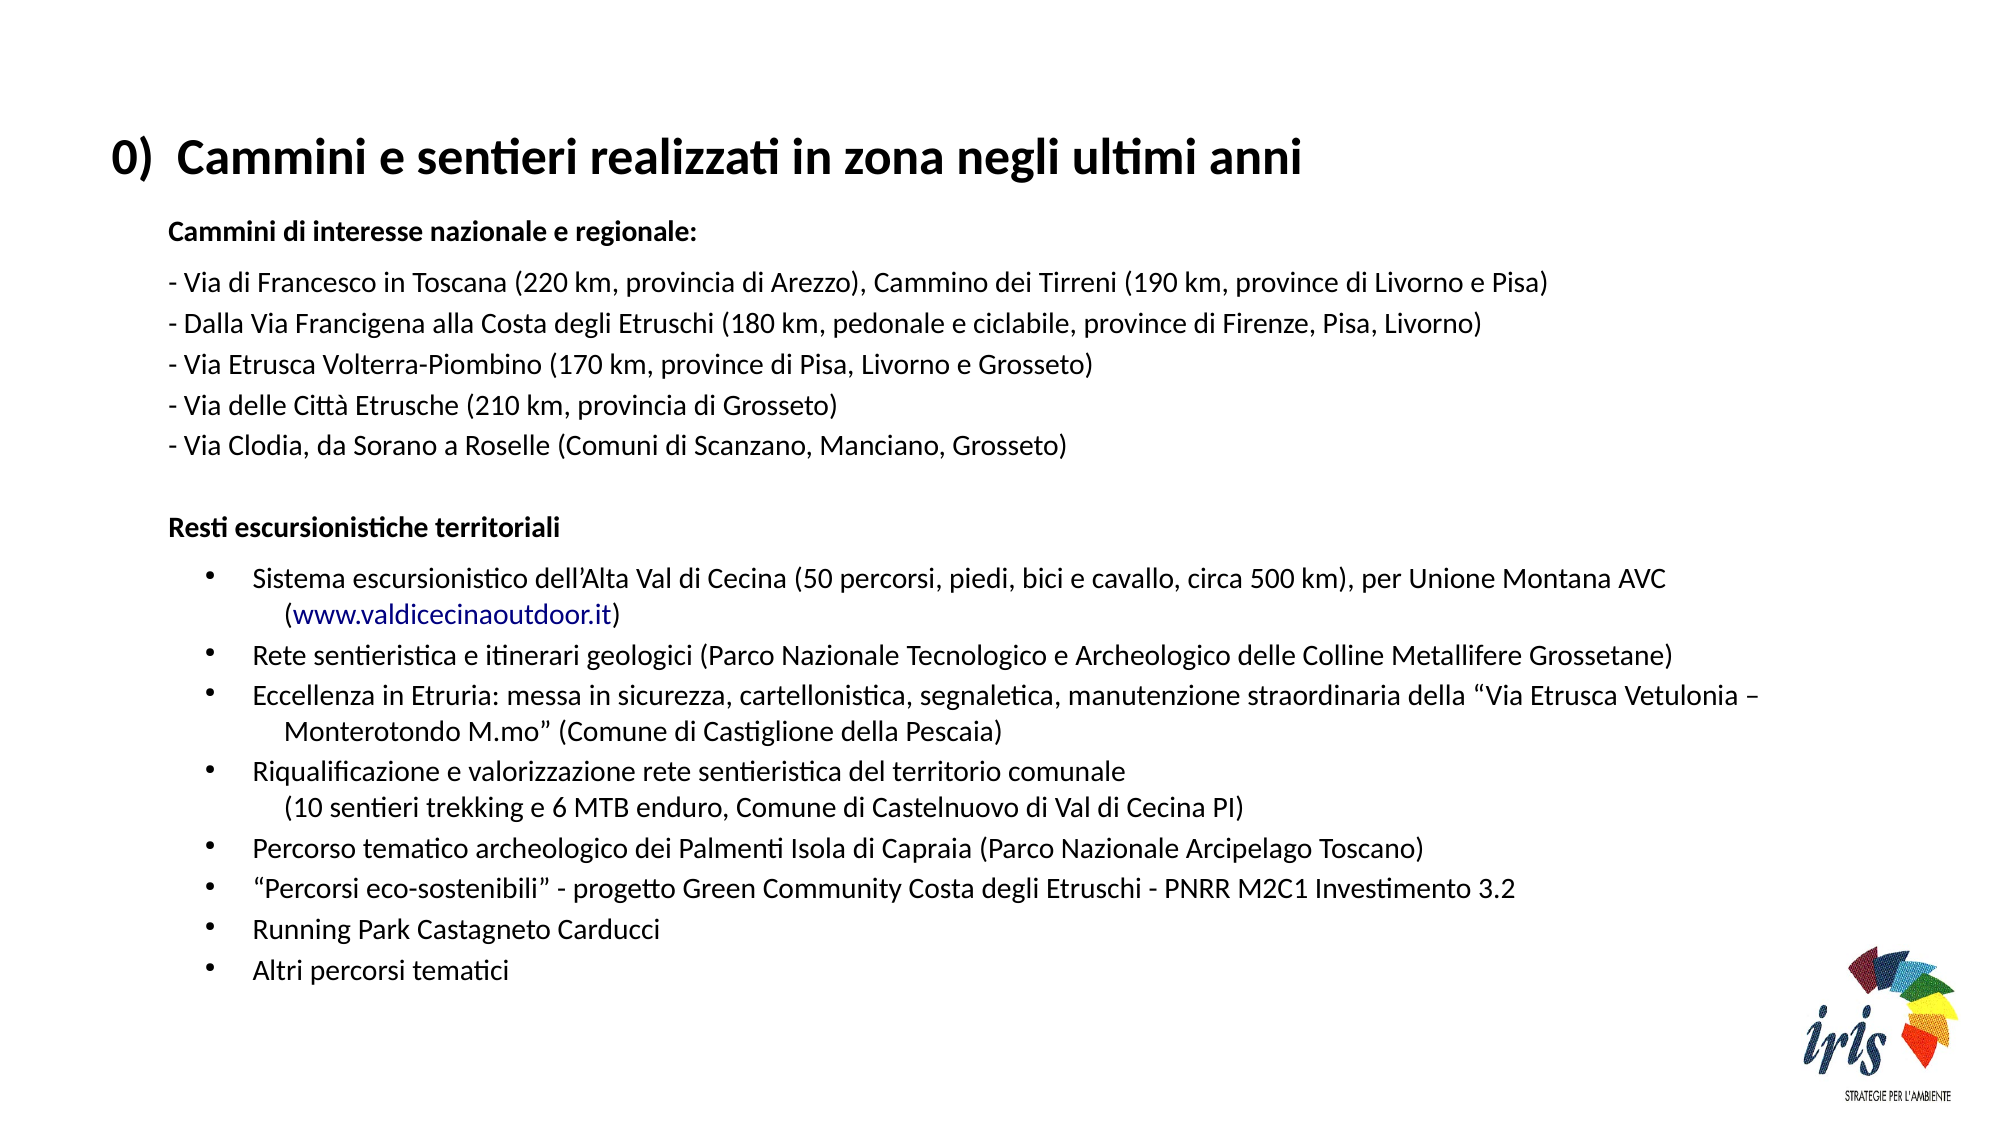

# 0) Cammini e sentieri realizzati in zona negli ultimi anni
Cammini di interesse nazionale e regionale:
- Via di Francesco in Toscana (220 km, provincia di Arezzo), Cammino dei Tirreni (190 km, province di Livorno e Pisa)
- Dalla Via Francigena alla Costa degli Etruschi (180 km, pedonale e ciclabile, province di Firenze, Pisa, Livorno)
- Via Etrusca Volterra-Piombino (170 km, province di Pisa, Livorno e Grosseto)
- Via delle Città Etrusche (210 km, provincia di Grosseto)
- Via Clodia, da Sorano a Roselle (Comuni di Scanzano, Manciano, Grosseto)
Resti escursionistiche territoriali
Sistema escursionistico dell’Alta Val di Cecina (50 percorsi, piedi, bici e cavallo, circa 500 km), per Unione Montana AVC
(www.valdicecinaoutdoor.it)
Rete sentieristica e itinerari geologici (Parco Nazionale Tecnologico e Archeologico delle Colline Metallifere Grossetane)
Eccellenza in Etruria: messa in sicurezza, cartellonistica, segnaletica, manutenzione straordinaria della “Via Etrusca Vetulonia – Monterotondo M.mo” (Comune di Castiglione della Pescaia)
Riqualificazione e valorizzazione rete sentieristica del territorio comunale
(10 sentieri trekking e 6 MTB enduro, Comune di Castelnuovo di Val di Cecina PI)
Percorso tematico archeologico dei Palmenti Isola di Capraia (Parco Nazionale Arcipelago Toscano)
“Percorsi eco-sostenibili” - progetto Green Community Costa degli Etruschi - PNRR M2C1 Investimento 3.2
Running Park Castagneto Carducci
Altri percorsi tematici